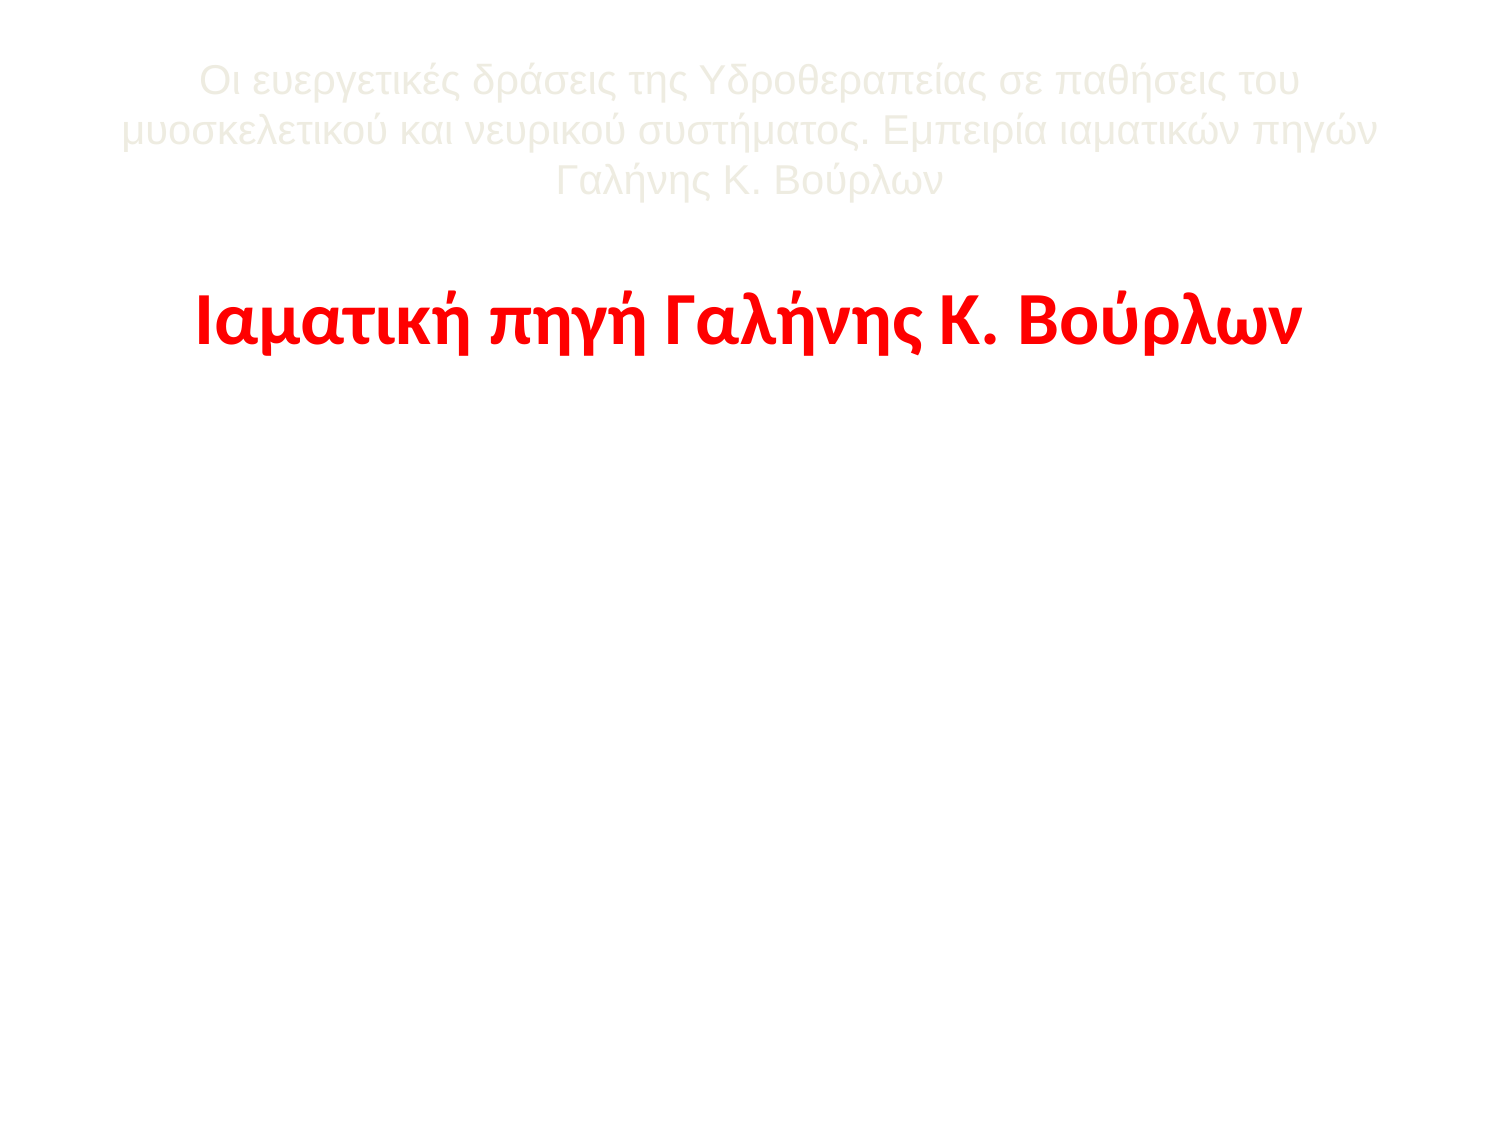

# Οι ευεργετικές δράσεις της Υδροθεραπείας σε παθήσεις του μυοσκελετικού και νευρικού συστήματος. Εμπειρία ιαματικών πηγών Γαλήνης Κ. Βούρλων
Ιαματική πηγή Γαλήνης Κ. Βούρλων
Ραδιενεργός χλωρονατριούχος πηγή
 Οι ασθενείς την επισκέπτονται λόγω εκφυλιστικών αρθροπαθειών, οστεοαρθρίτιδων γόνατος-ισχίου, ρευματικών παθήσεων, αγκυλοποιητικής σπονδυλίτιδος, μετατραυματικών καταστάσεων, νευραλγιών, οσφυαλγίας, ραχιαλγίας, αυχεναλγίας, ινομυαλγίας, άσθματος, εκζέματος, άγχους και γήρατος